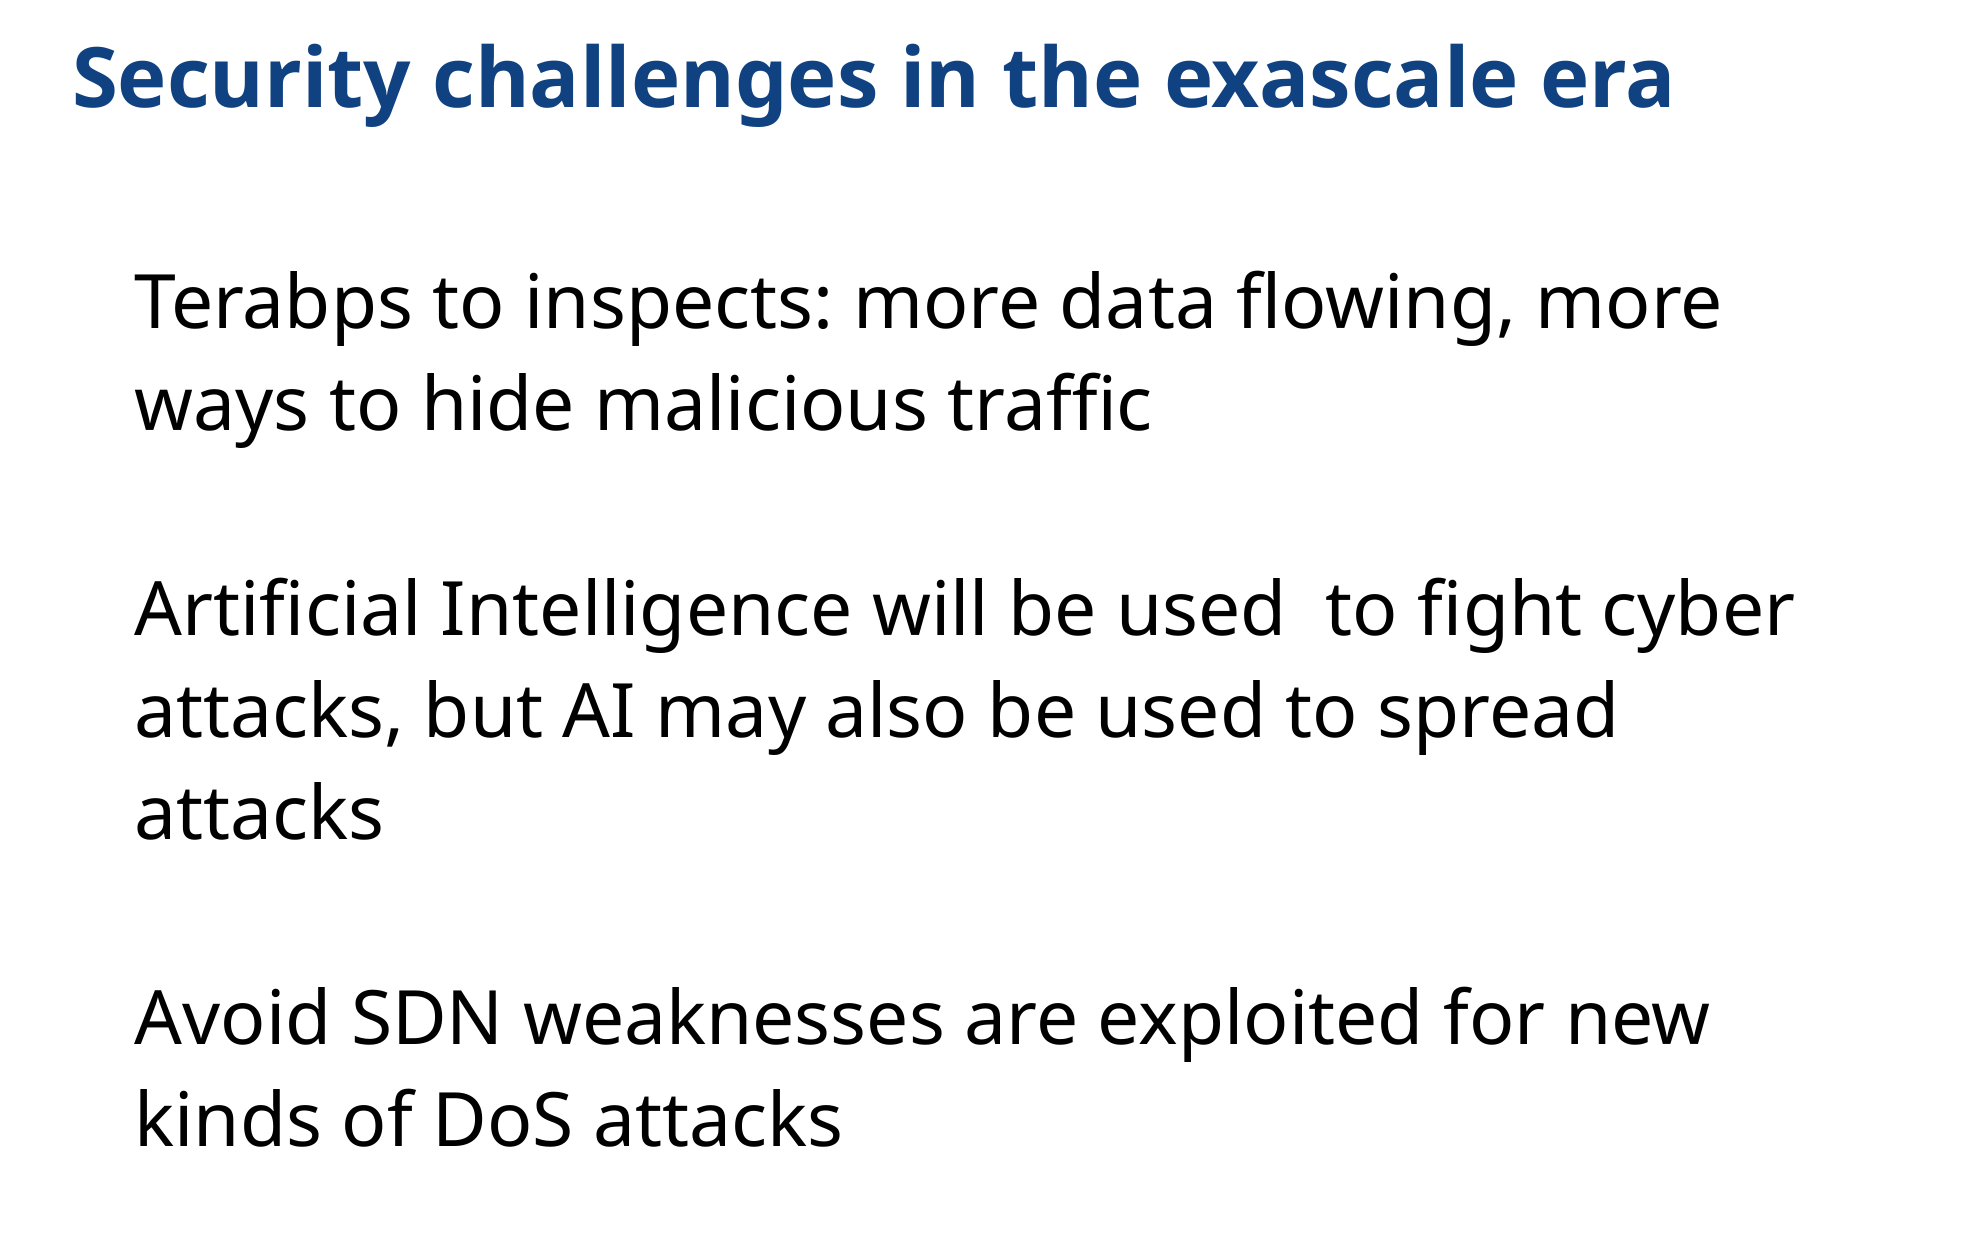

# Security challenges in the exascale era
Terabps to inspects: more data flowing, more ways to hide malicious traffic
Artificial Intelligence will be used to fight cyber attacks, but AI may also be used to spread attacks
Avoid SDN weaknesses are exploited for new kinds of DoS attacks